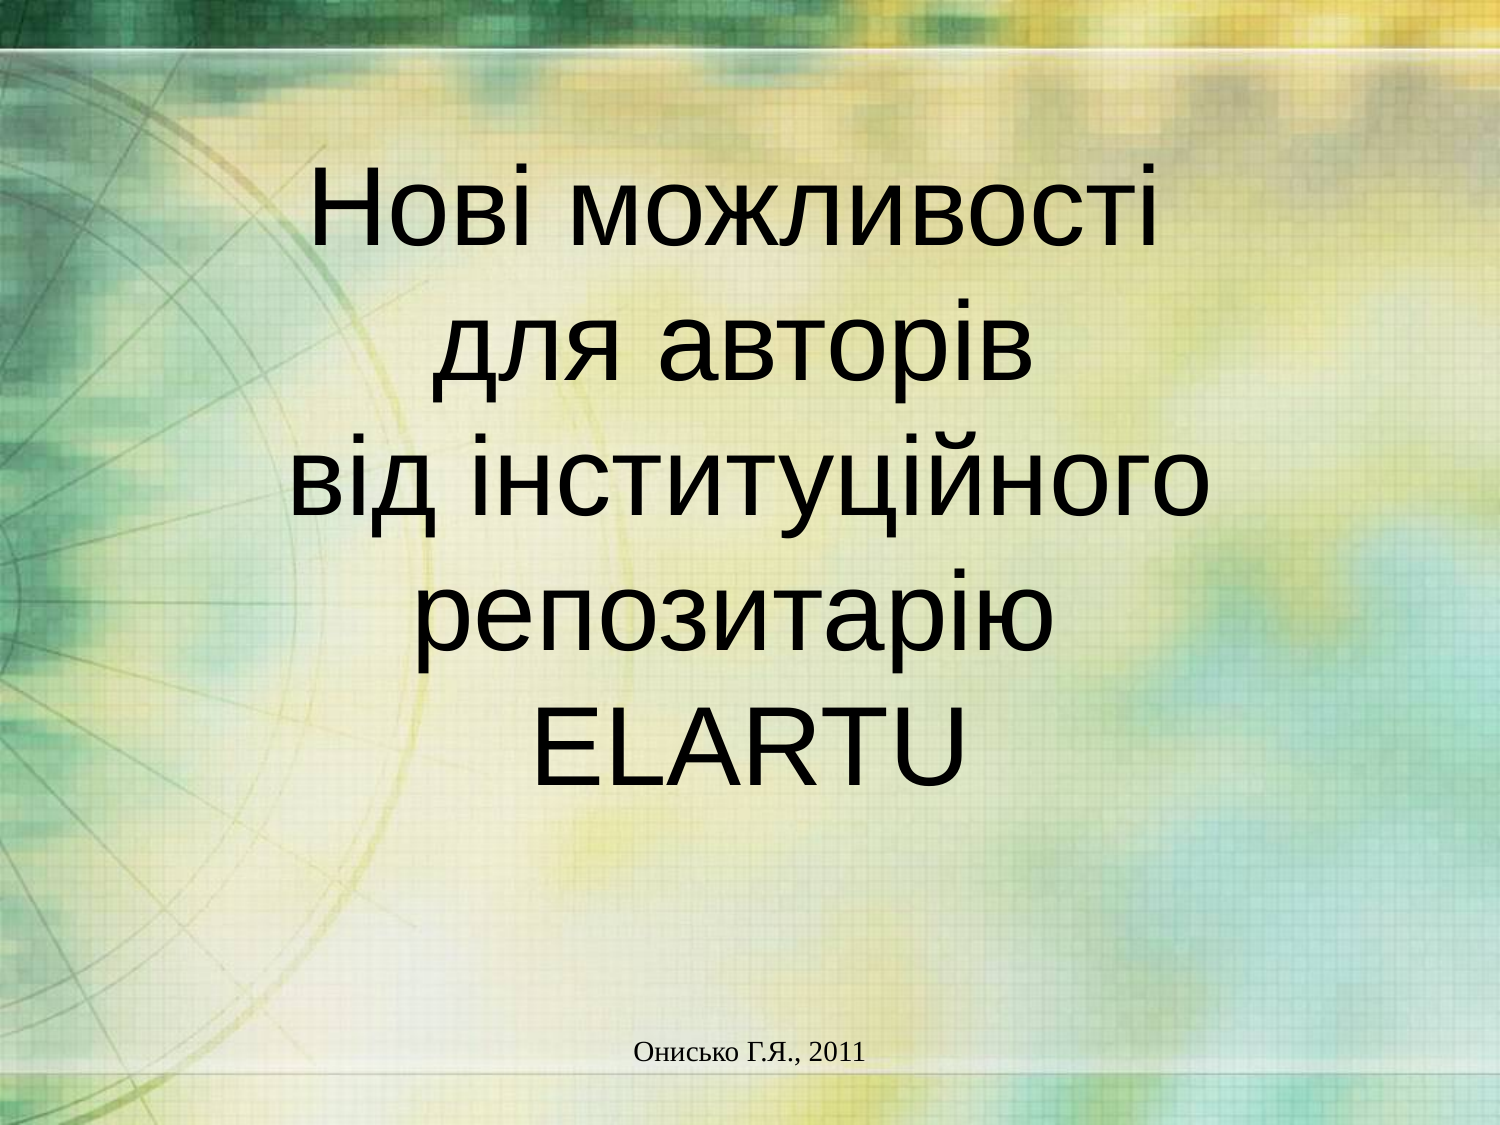

# Нові можливості для авторів від інституційного репозитарію ELARTU
Онисько Г.Я., 2011